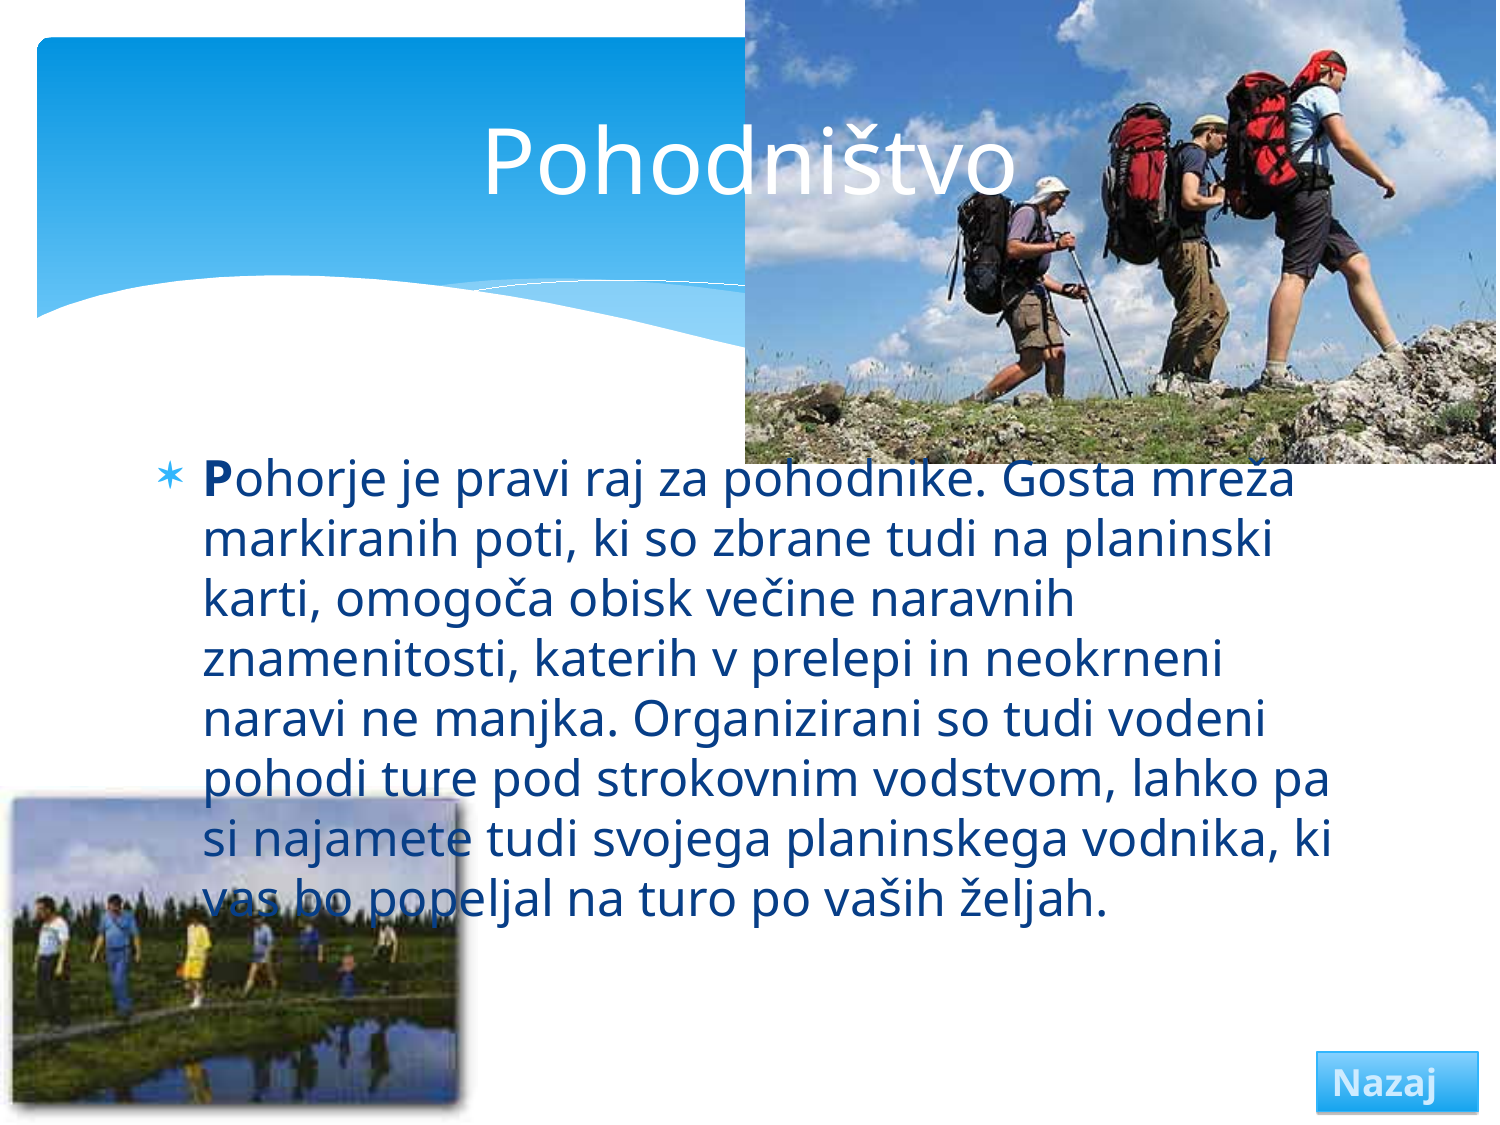

Pohodništvo
# Pohorje je pravi raj za pohodnike. Gosta mreža markiranih poti, ki so zbrane tudi na planinski karti, omogoča obisk večine naravnih znamenitosti, katerih v prelepi in neokrneni naravi ne manjka. Organizirani so tudi vodeni pohodi ture pod strokovnim vodstvom, lahko pa si najamete tudi svojega planinskega vodnika, ki vas bo popeljal na turo po vaših željah.
Nazaj